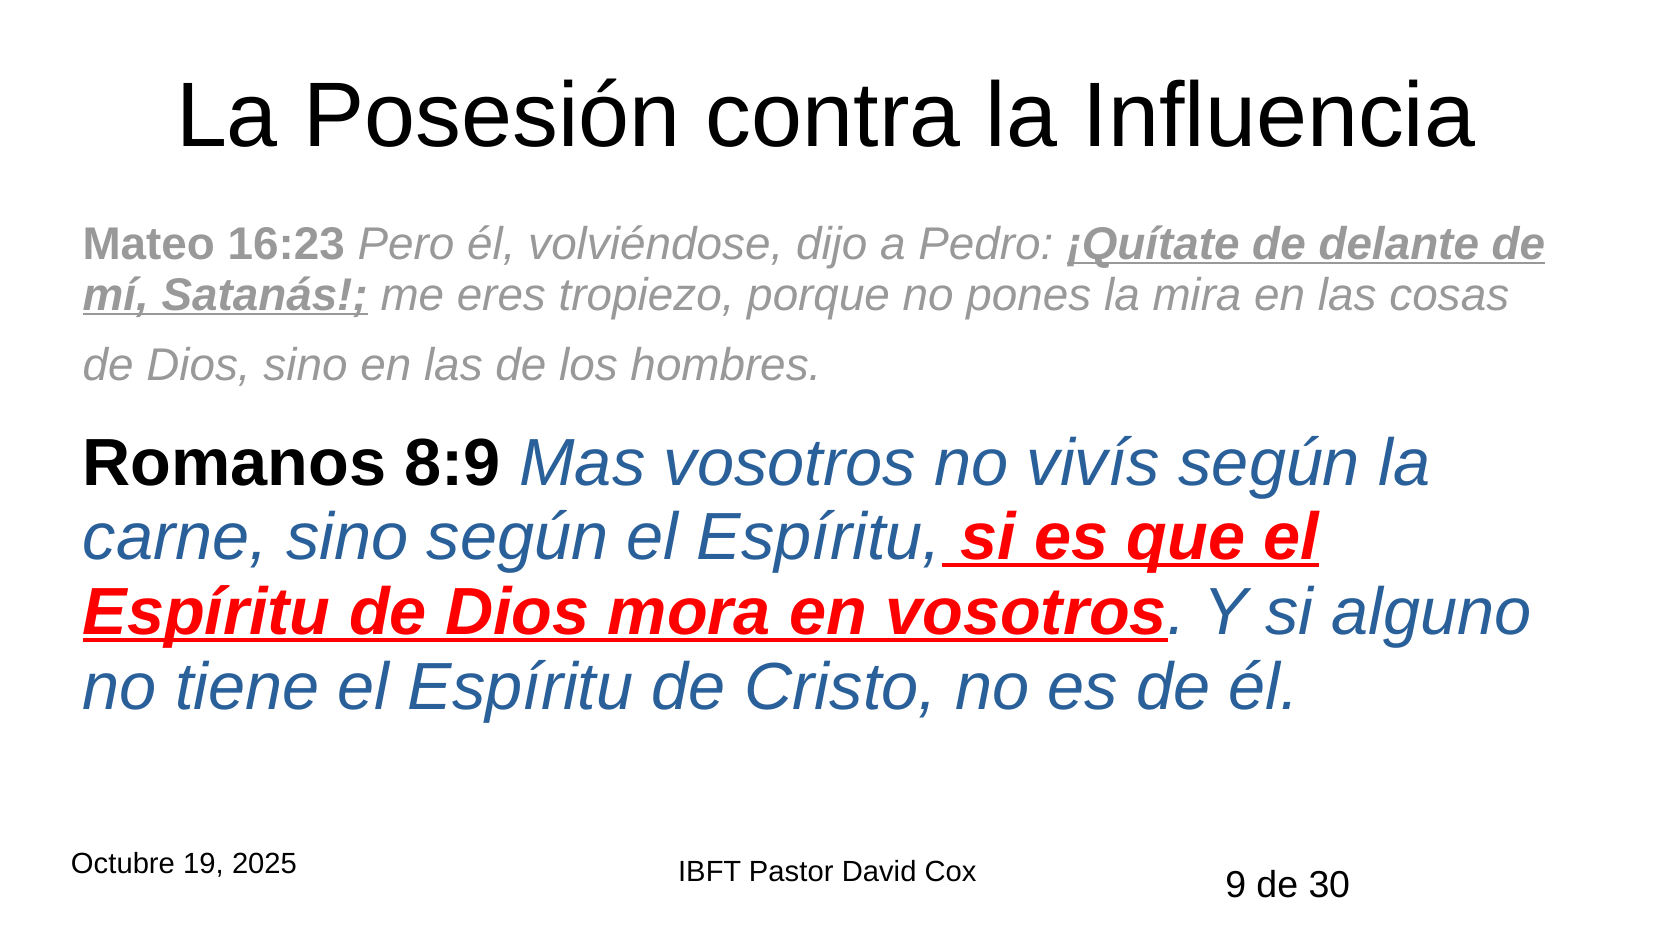

# La Posesión contra la Influencia
Mateo 16:23 Pero él, volviéndose, dijo a Pedro: ¡Quítate de delante de mí, Satanás!; me eres tropiezo, porque no pones la mira en las cosas de Dios, sino en las de los hombres.
Romanos 8:9 Mas vosotros no vivís según la carne, sino según el Espíritu, si es que el Espíritu de Dios mora en vosotros. Y si alguno no tiene el Espíritu de Cristo, no es de él.
Octubre 19, 2025
IBFT Pastor David Cox
 de 30